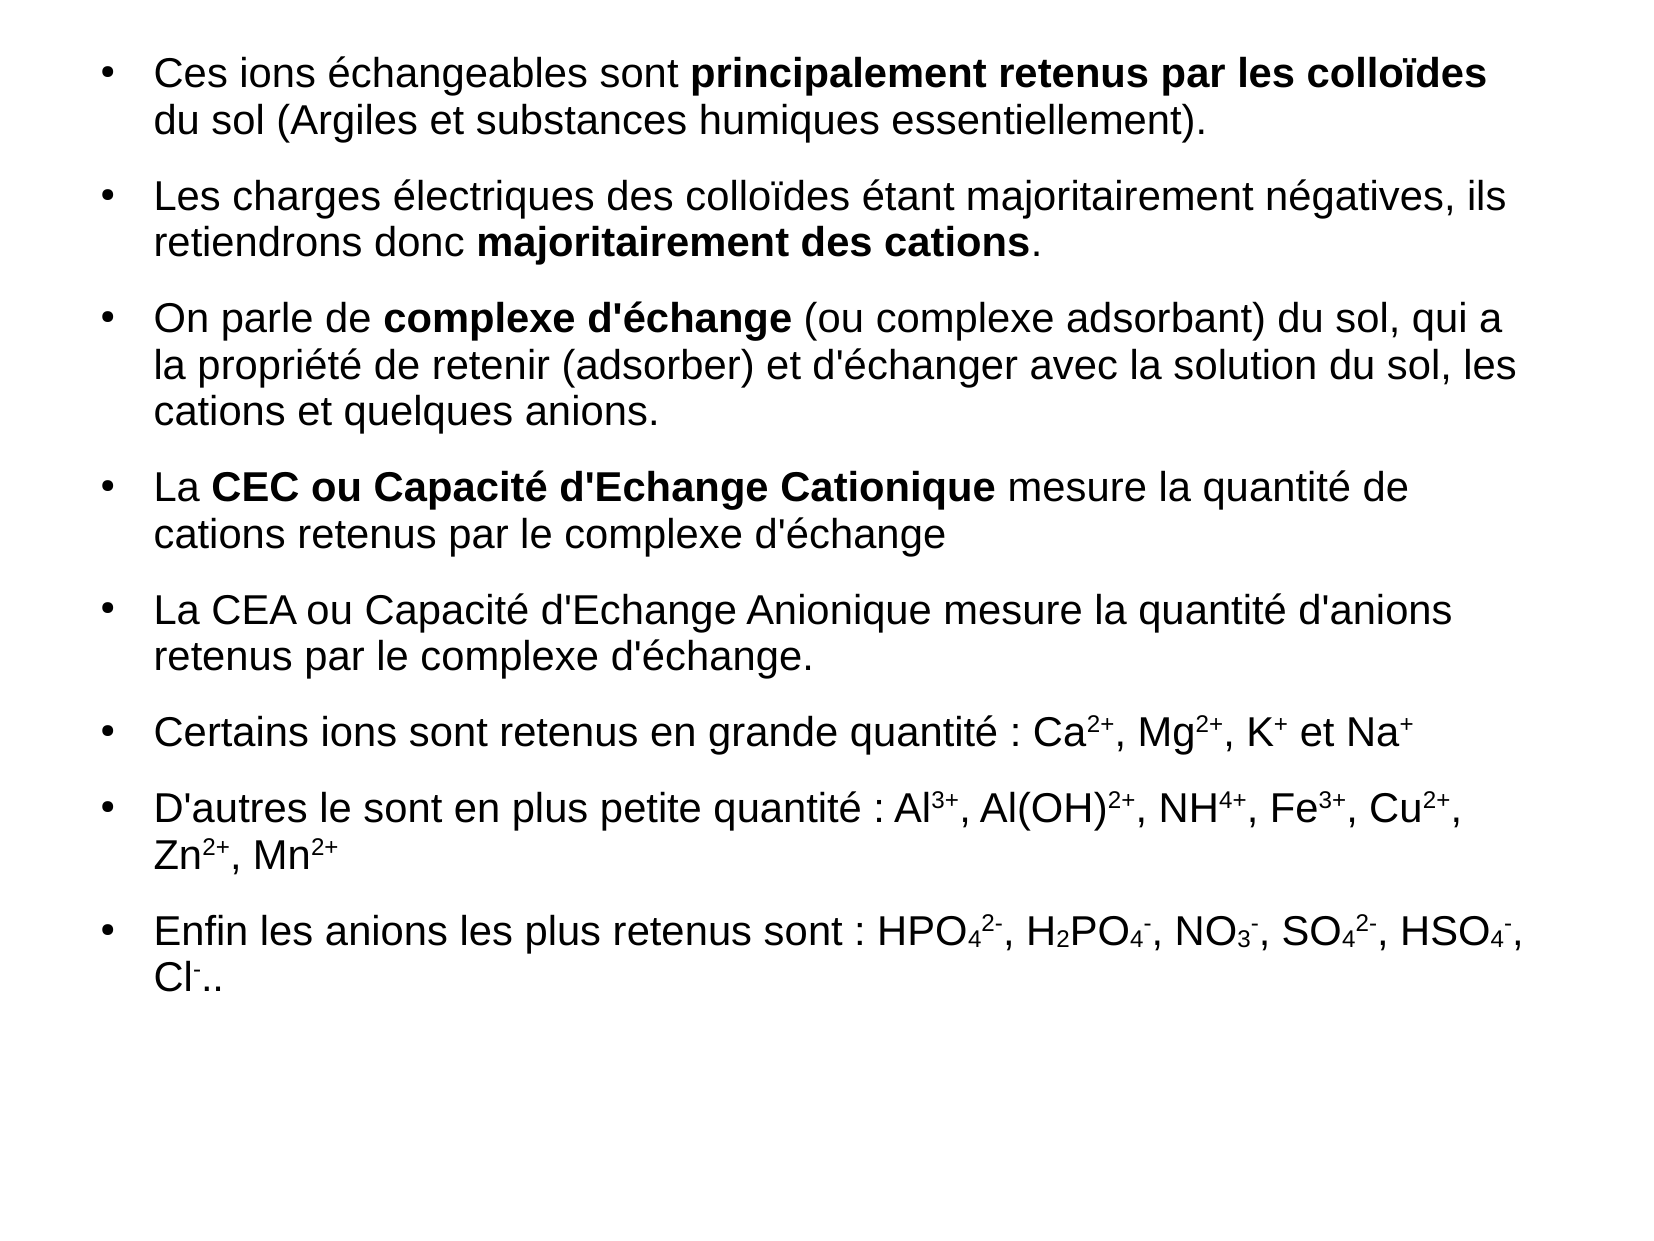

# Ces ions échangeables sont principalement retenus par les colloïdes du sol (Argiles et substances humiques essentiellement).
Les charges électriques des colloïdes étant majoritairement négatives, ils retiendrons donc majoritairement des cations.
On parle de complexe d'échange (ou complexe adsorbant) du sol, qui a la propriété de retenir (adsorber) et d'échanger avec la solution du sol, les cations et quelques anions.
La CEC ou Capacité d'Echange Cationique mesure la quantité de cations retenus par le complexe d'échange
La CEA ou Capacité d'Echange Anionique mesure la quantité d'anions retenus par le complexe d'échange.
Certains ions sont retenus en grande quantité : Ca2+, Mg2+, K+ et Na+
D'autres le sont en plus petite quantité : Al3+, Al(OH)2+, NH4+, Fe3+, Cu2+, Zn2+, Mn2+
Enfin les anions les plus retenus sont : HPO42-, H2PO4-, NO3-, SO42-, HSO4-, Cl-..